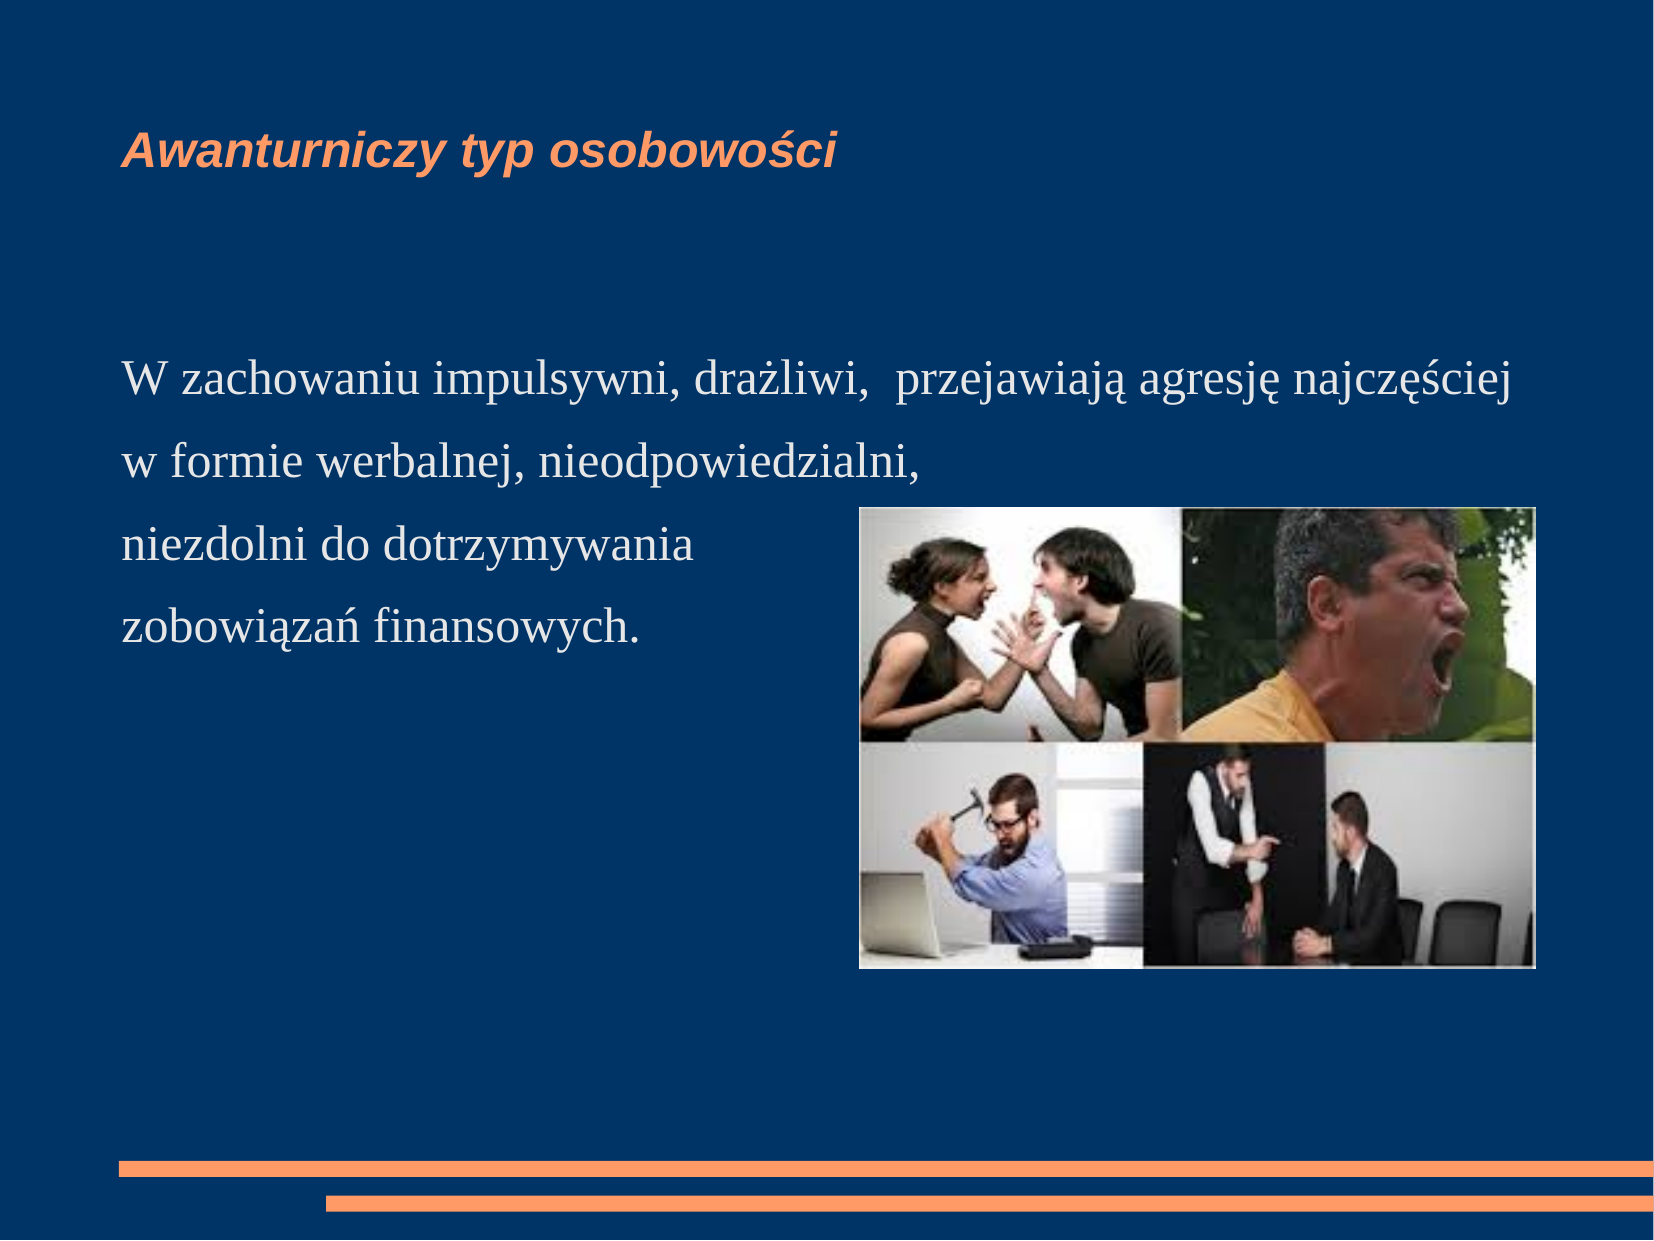

# Awanturniczy typ osobowości
W zachowaniu impulsywni, drażliwi, przejawiają agresję najczęściej w formie werbalnej, nieodpowiedzialni,
niezdolni do dotrzymywania
zobowiązań finansowych.